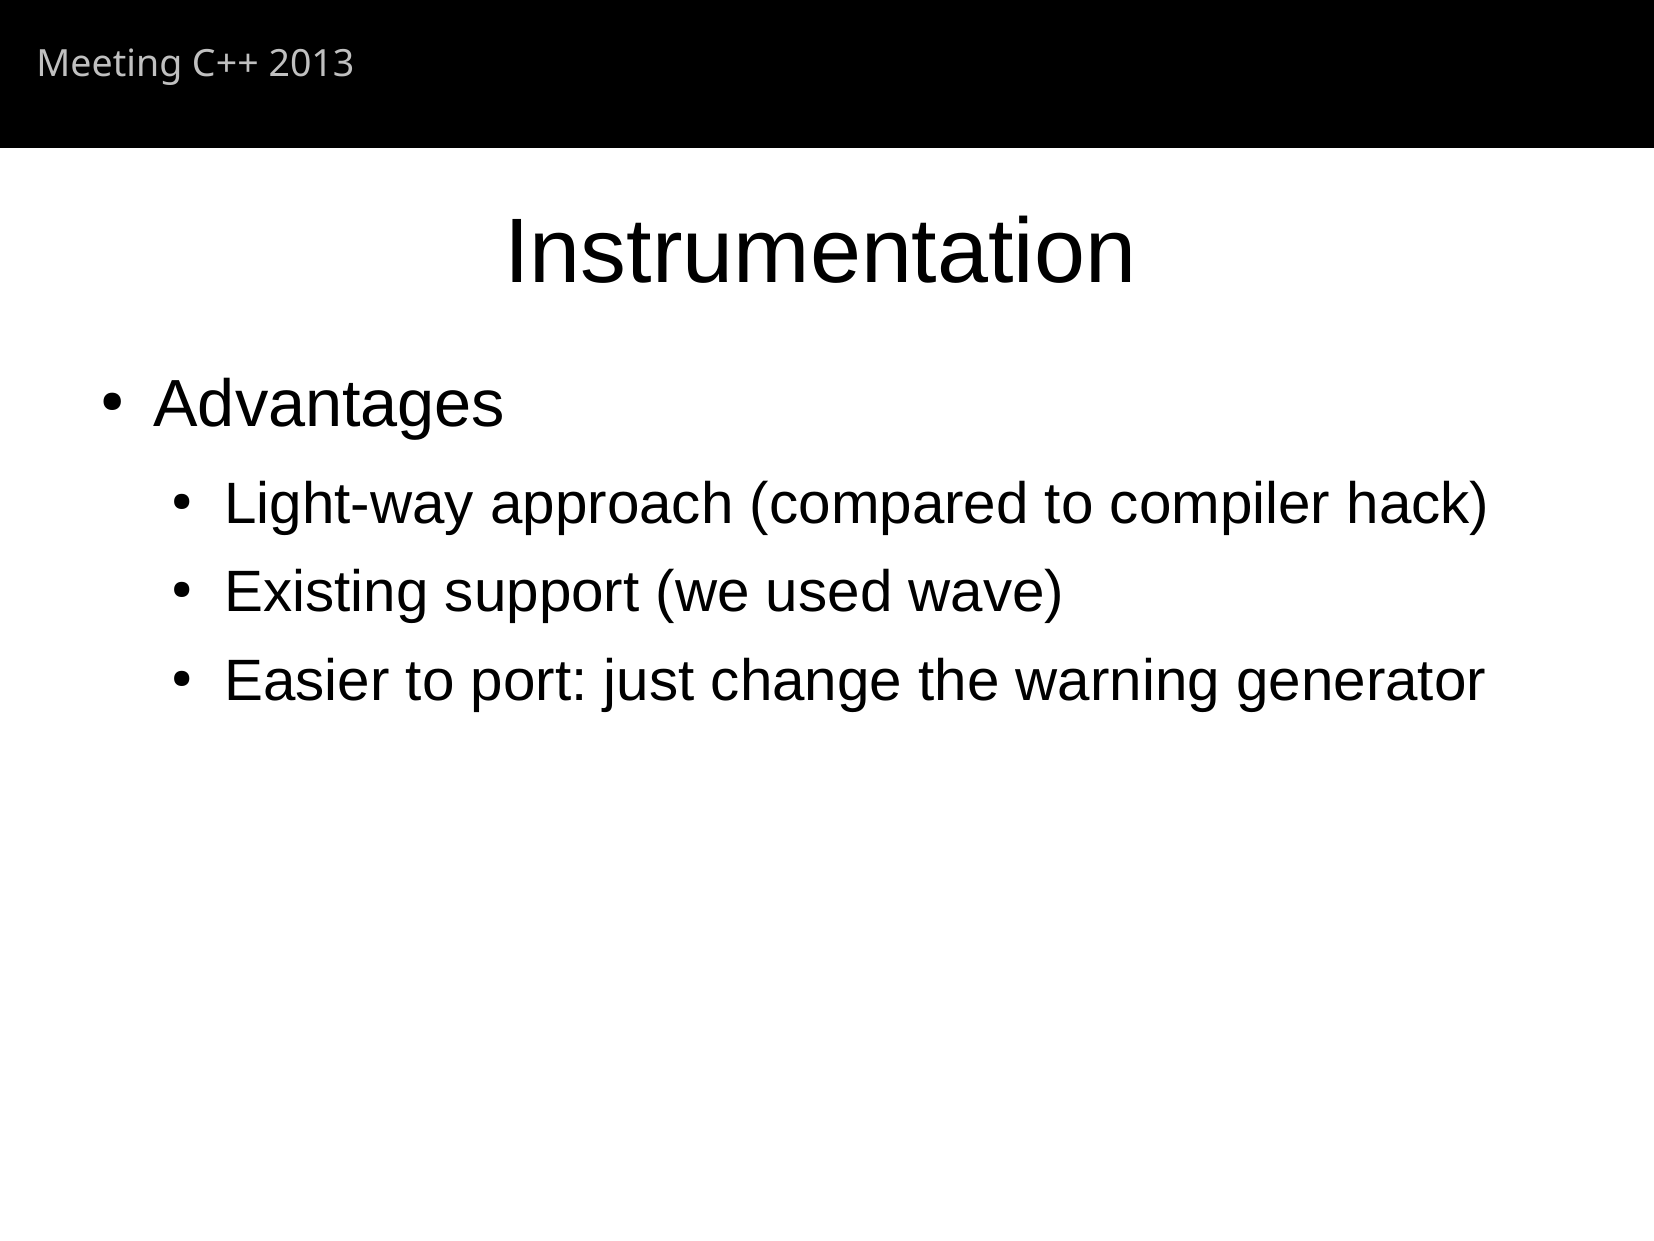

# Instrumentation
Advantages
Light-way approach (compared to compiler hack)
Existing support (we used wave)
Easier to port: just change the warning generator